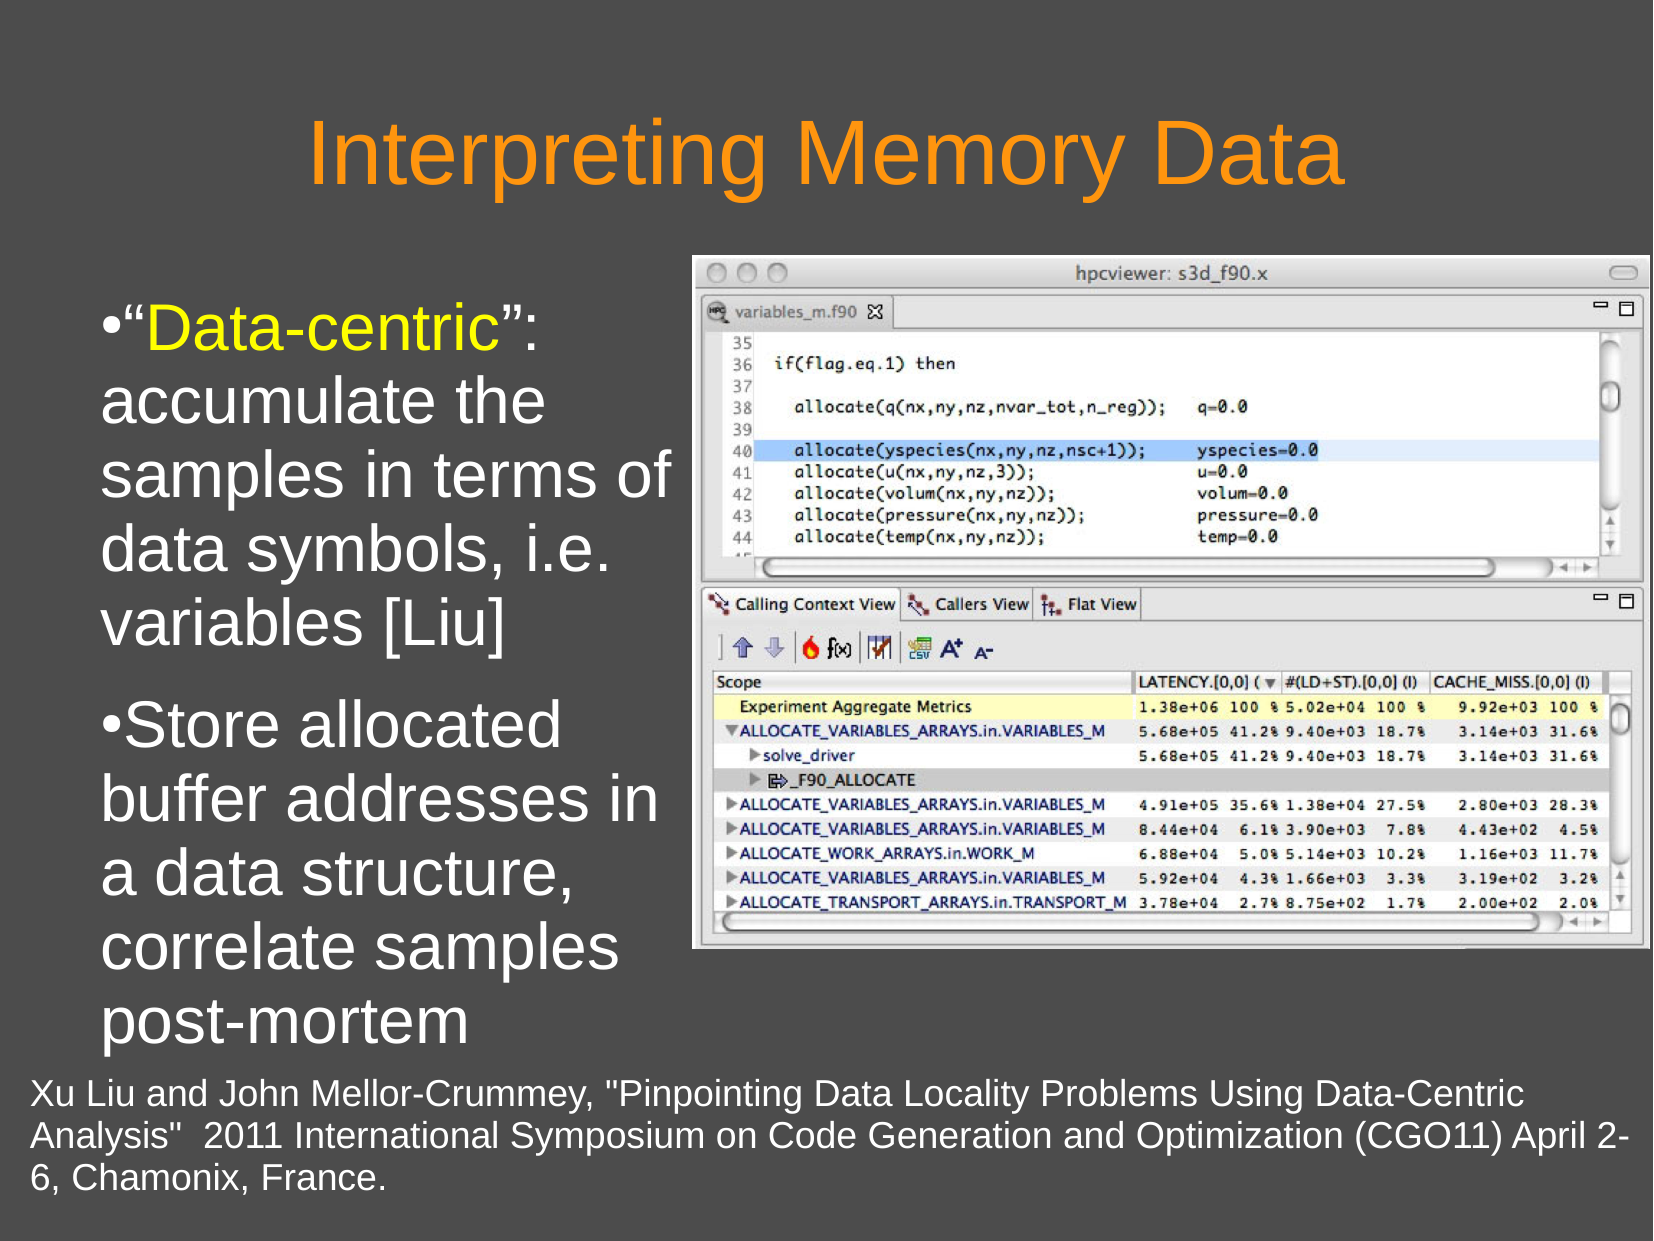

# Interpreting Memory Data
“Data-centric”: accumulate the samples in terms of data symbols, i.e. variables [Liu]
Store allocated buffer addresses in a data structure, correlate samples post-mortem
Xu Liu and John Mellor-Crummey, "Pinpointing Data Locality Problems Using Data-Centric Analysis" 2011 International Symposium on Code Generation and Optimization (CGO11) April 2-6, Chamonix, France.